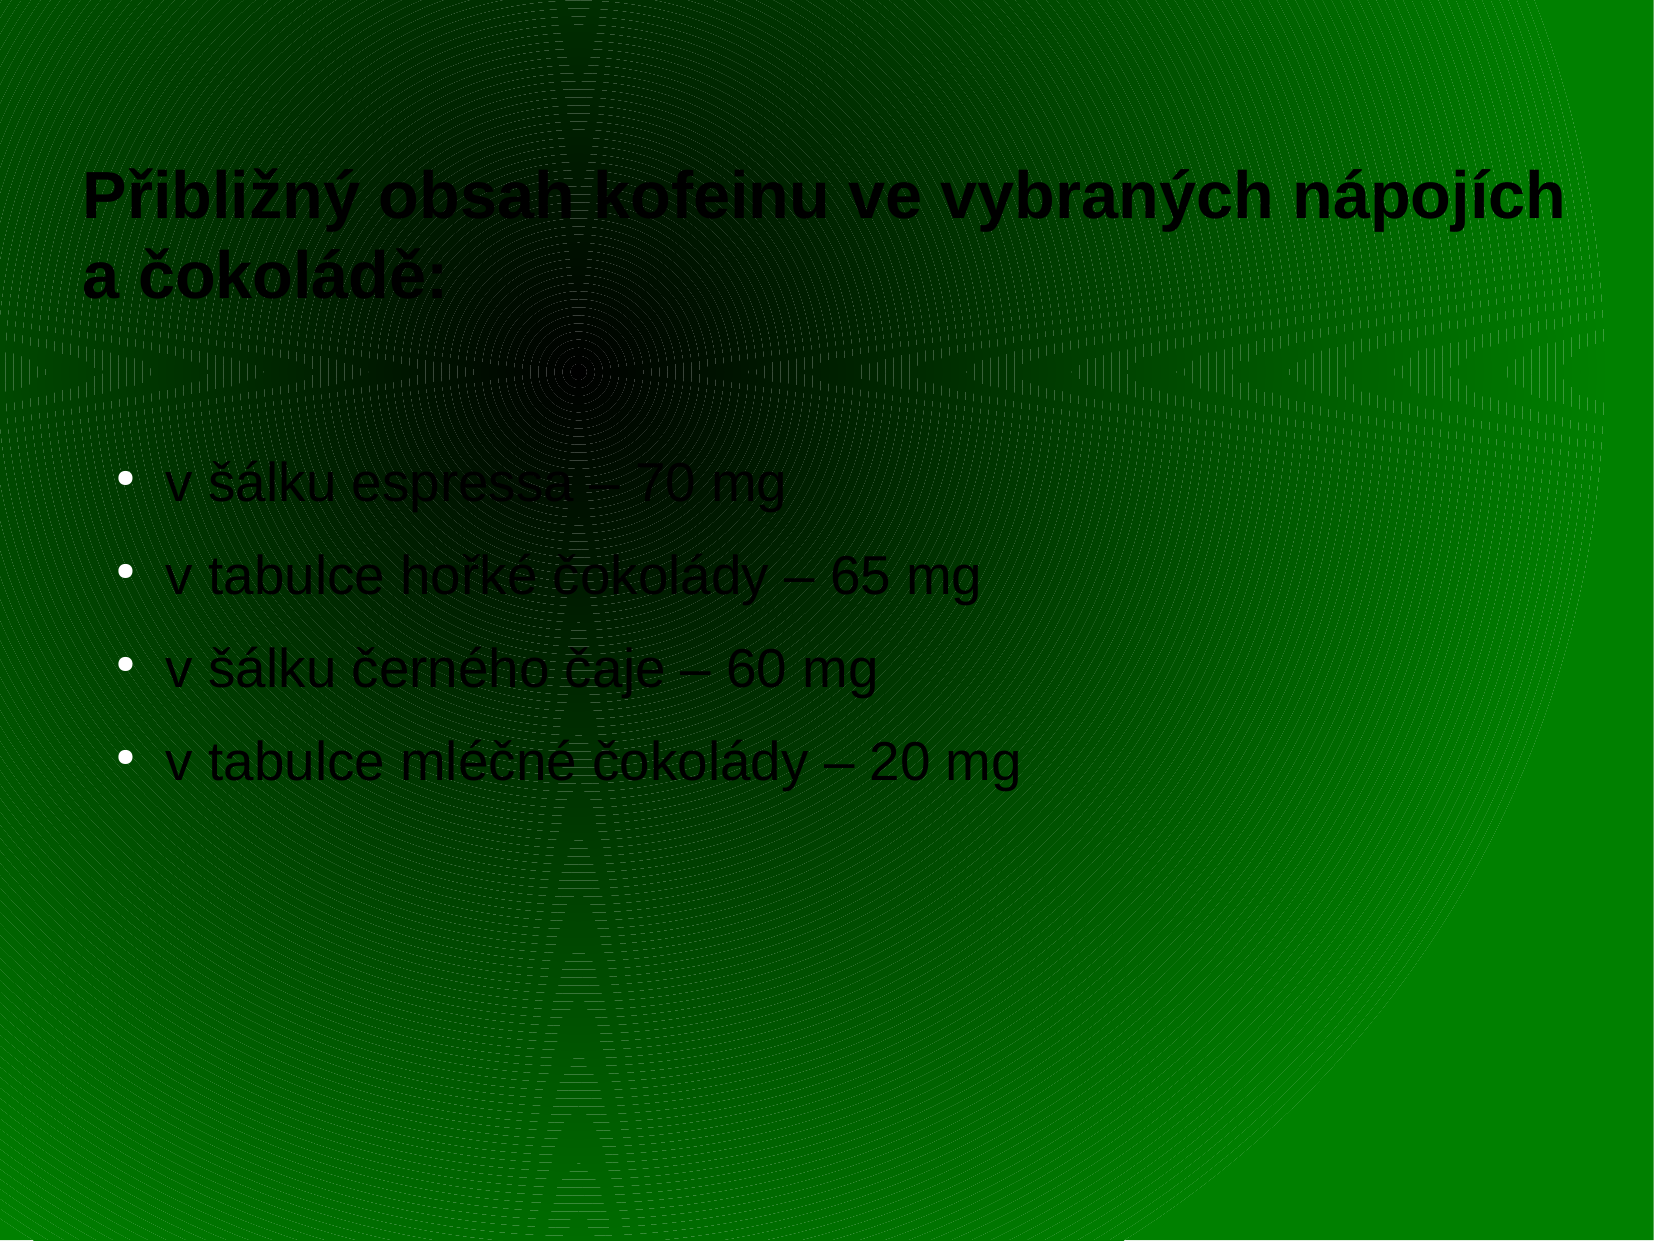

# Přibližný obsah kofeinu ve vybraných nápojích a čokoládě:
v šálku espressa – 70 mg
v tabulce hořké čokolády – 65 mg
v šálku černého čaje – 60 mg
v tabulce mléčné čokolády – 20 mg